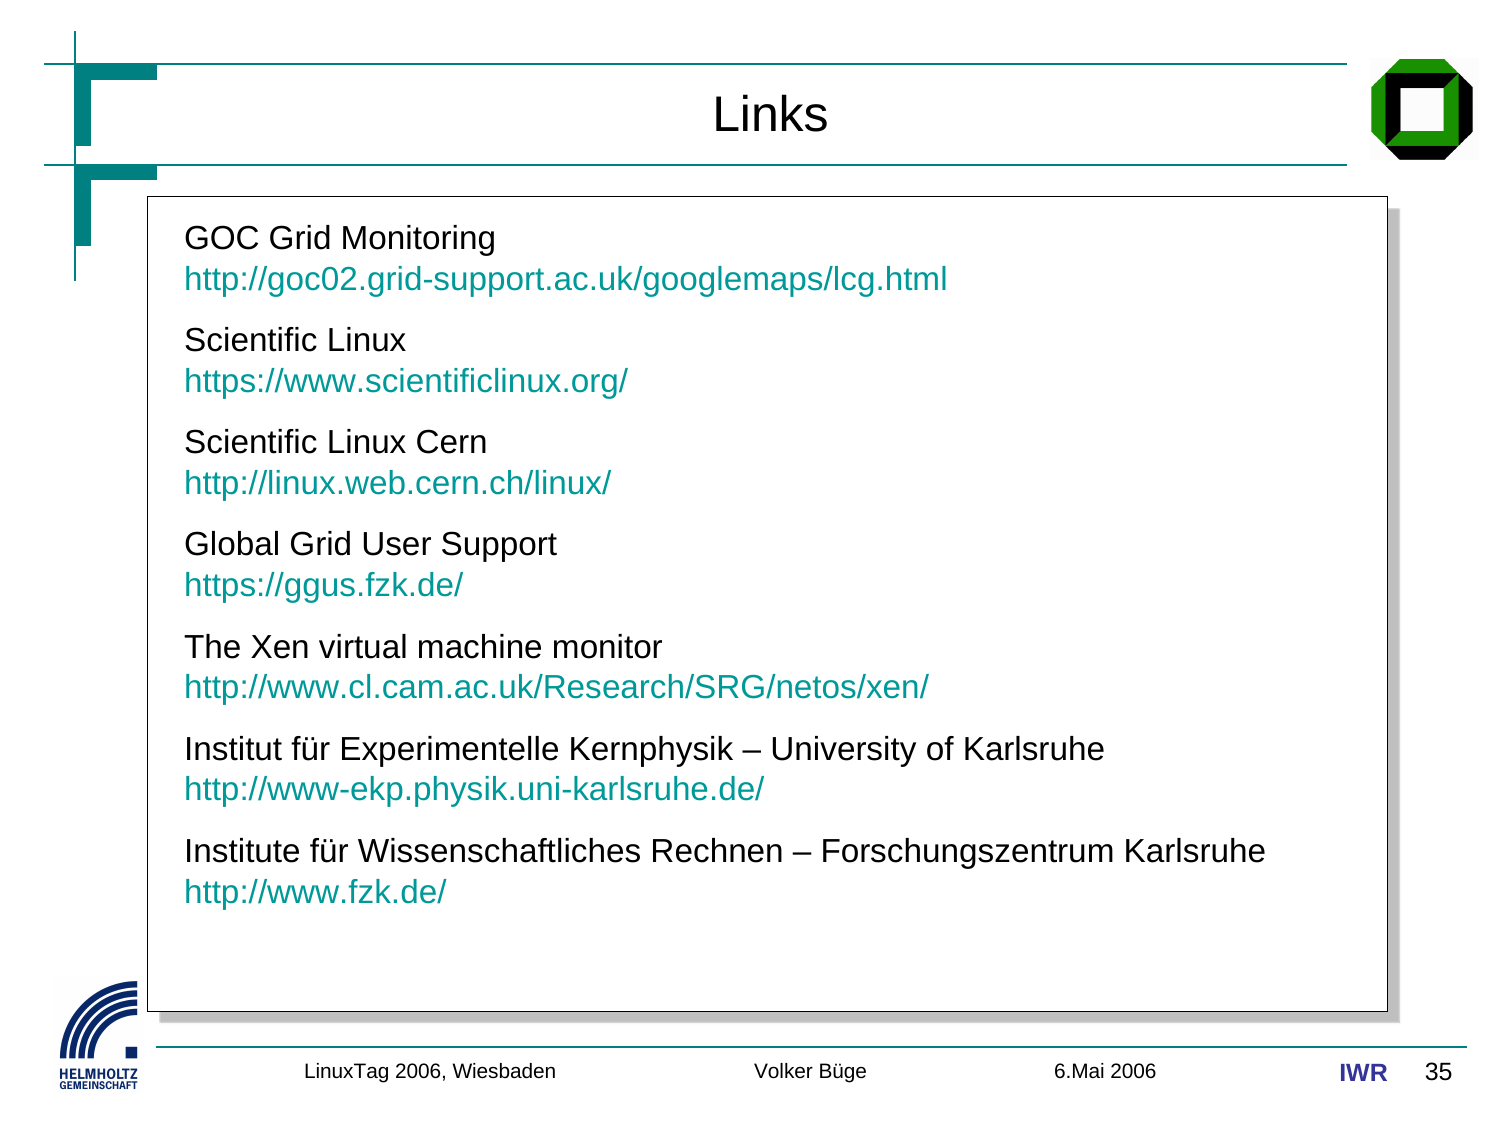

# Links
GOC Grid Monitoring
http://goc02.grid-support.ac.uk/googlemaps/lcg.html
Scientific Linux
https://www.scientificlinux.org/
Scientific Linux Cern
http://linux.web.cern.ch/linux/
Global Grid User Support
https://ggus.fzk.de/
The Xen virtual machine monitor
http://www.cl.cam.ac.uk/Research/SRG/netos/xen/
Institut für Experimentelle Kernphysik – University of Karlsruhe
http://www-ekp.physik.uni-karlsruhe.de/
Institute für Wissenschaftliches Rechnen – Forschungszentrum Karlsruhe
http://www.fzk.de/
35